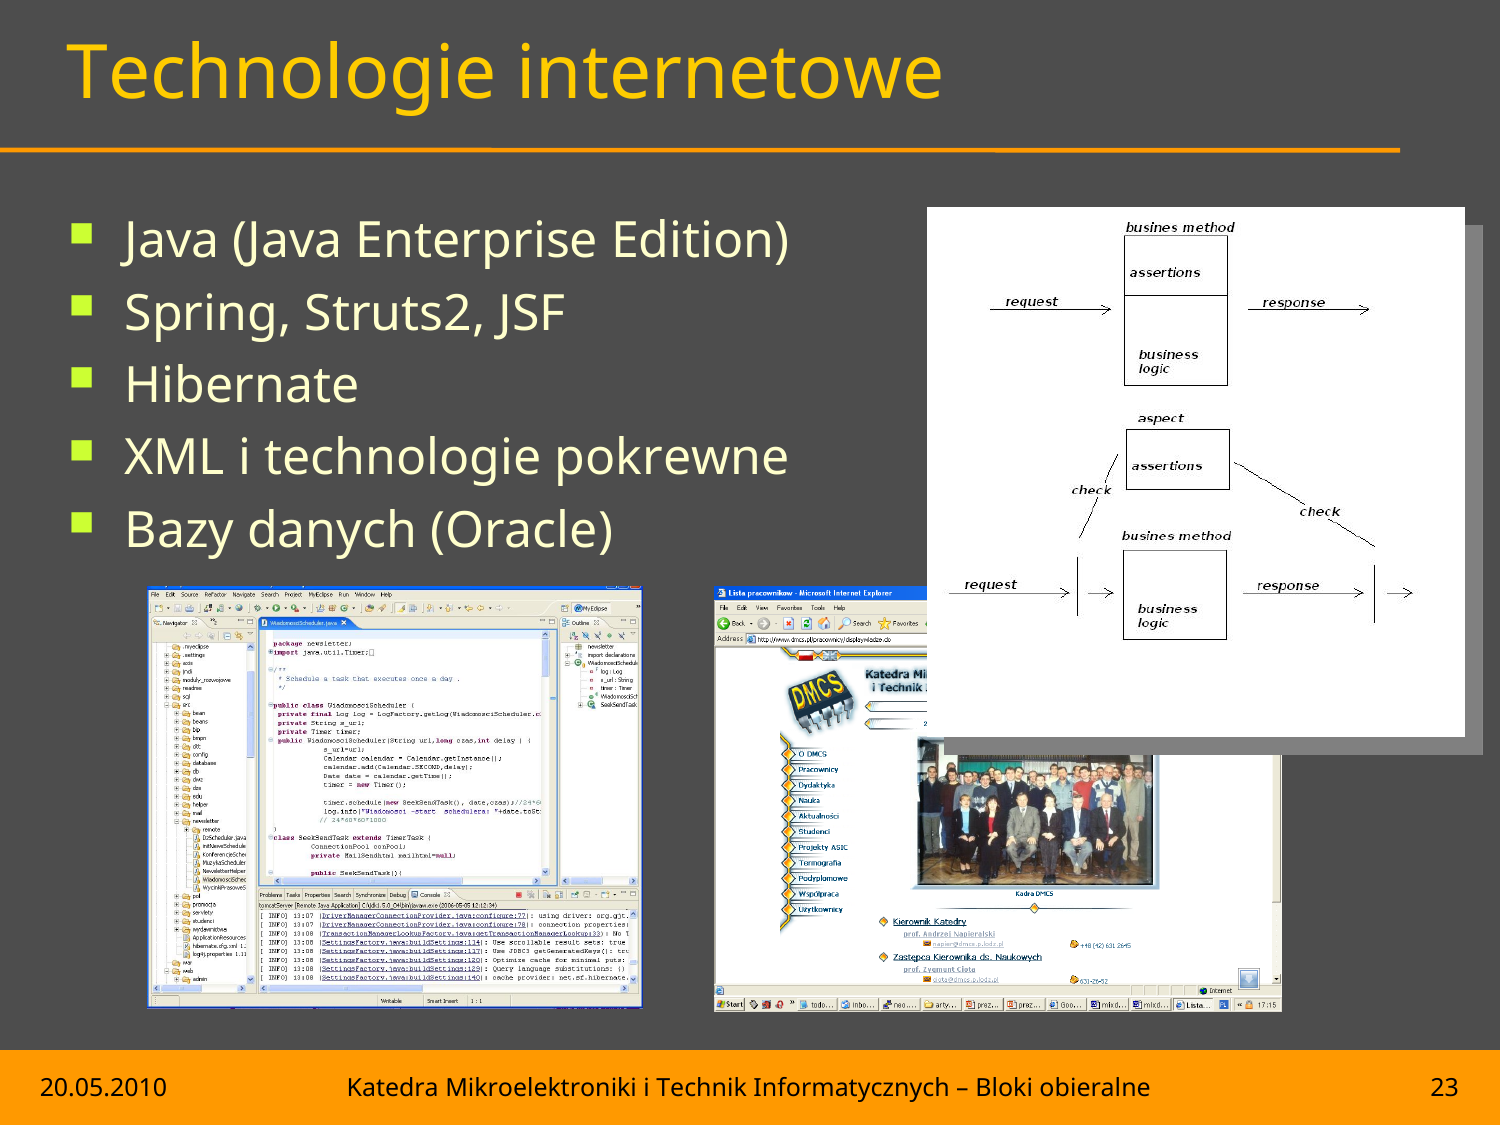

# Technologie internetowe
Java (Java Enterprise Edition)
Spring, Struts2, JSF
Hibernate
XML i technologie pokrewne
Bazy danych (Oracle)
20.05.2010
Katedra Mikroelektroniki i Technik Informatycznych – Bloki obieralne
23